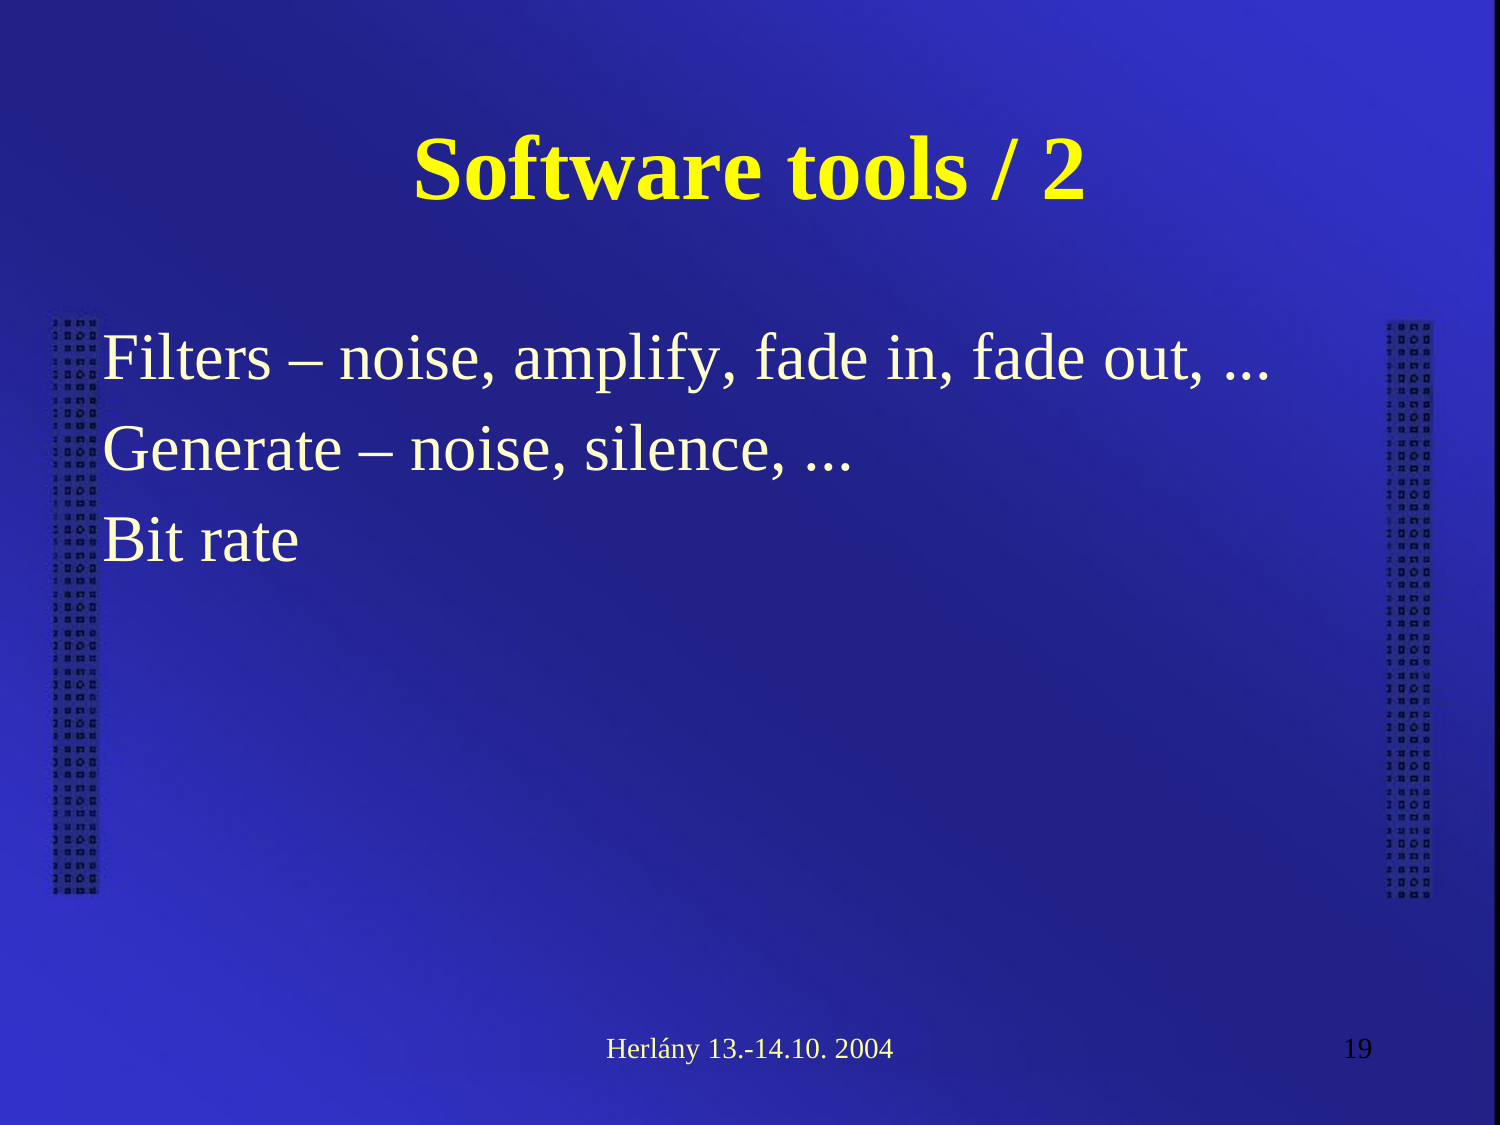

# Software tools / 2
Filters – noise, amplify, fade in, fade out, ...
Generate – noise, silence, ...
Bit rate
Herlány 13.-14.10. 2004